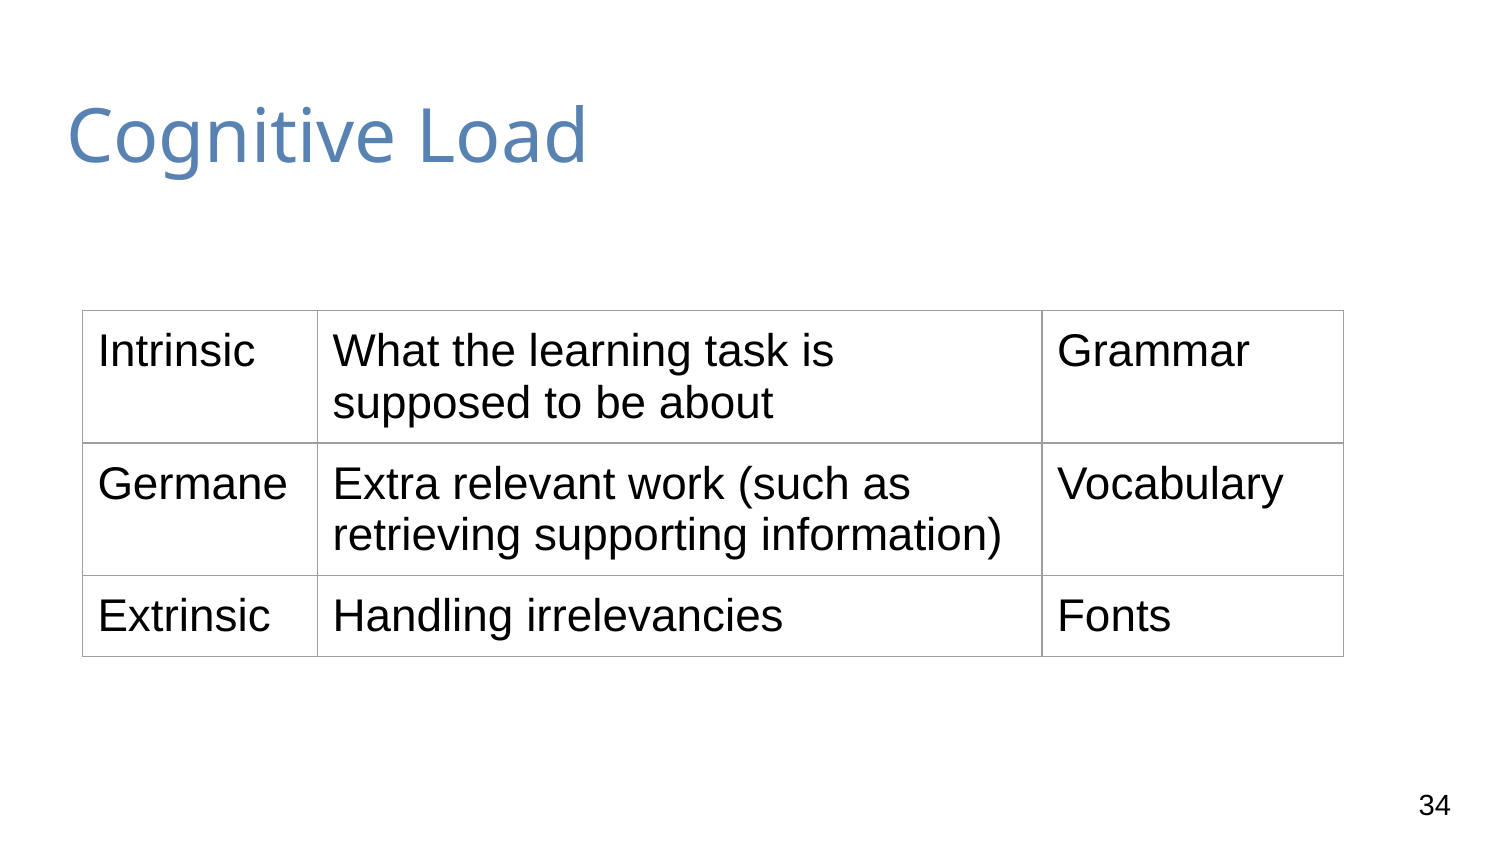

# Cognitive Load
| Intrinsic | What the learning task is supposed to be about | Grammar |
| --- | --- | --- |
| Germane | Extra relevant work (such as retrieving supporting information) | Vocabulary |
| Extrinsic | Handling irrelevancies | Fonts |